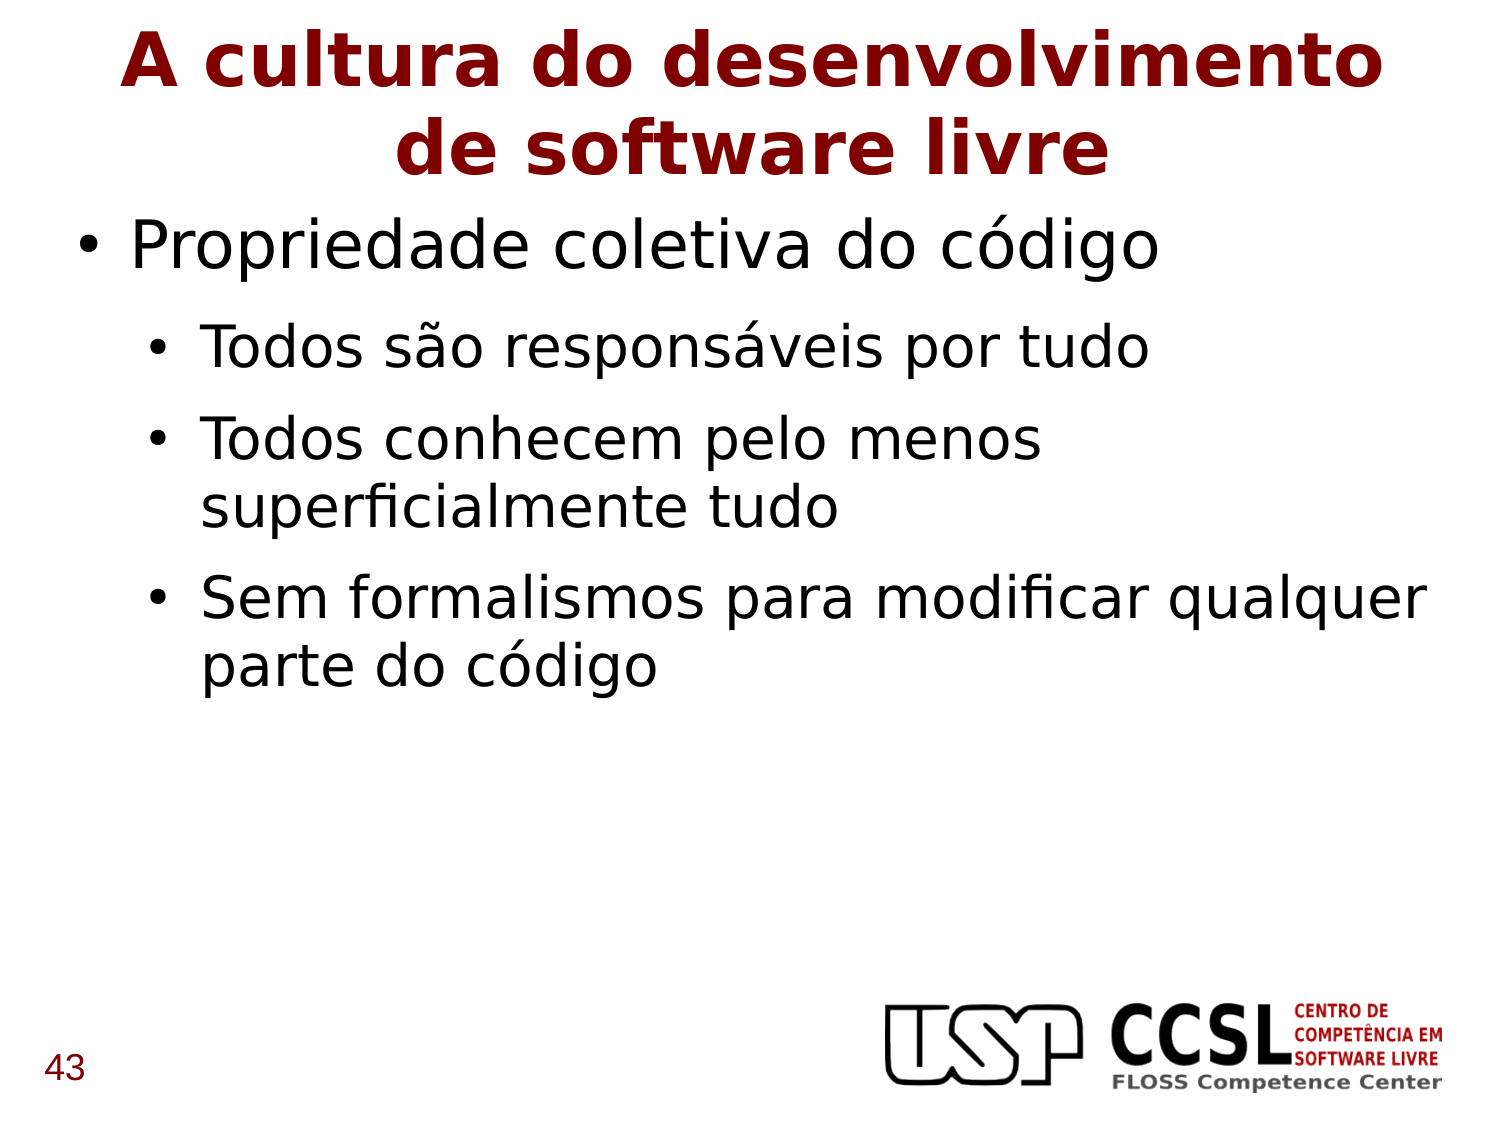

# A cultura do desenvolvimento de software livre
Propriedade coletiva do código
Todos são responsáveis por tudo
Todos conhecem pelo menos superficialmente tudo
Sem formalismos para modificar qualquer parte do código